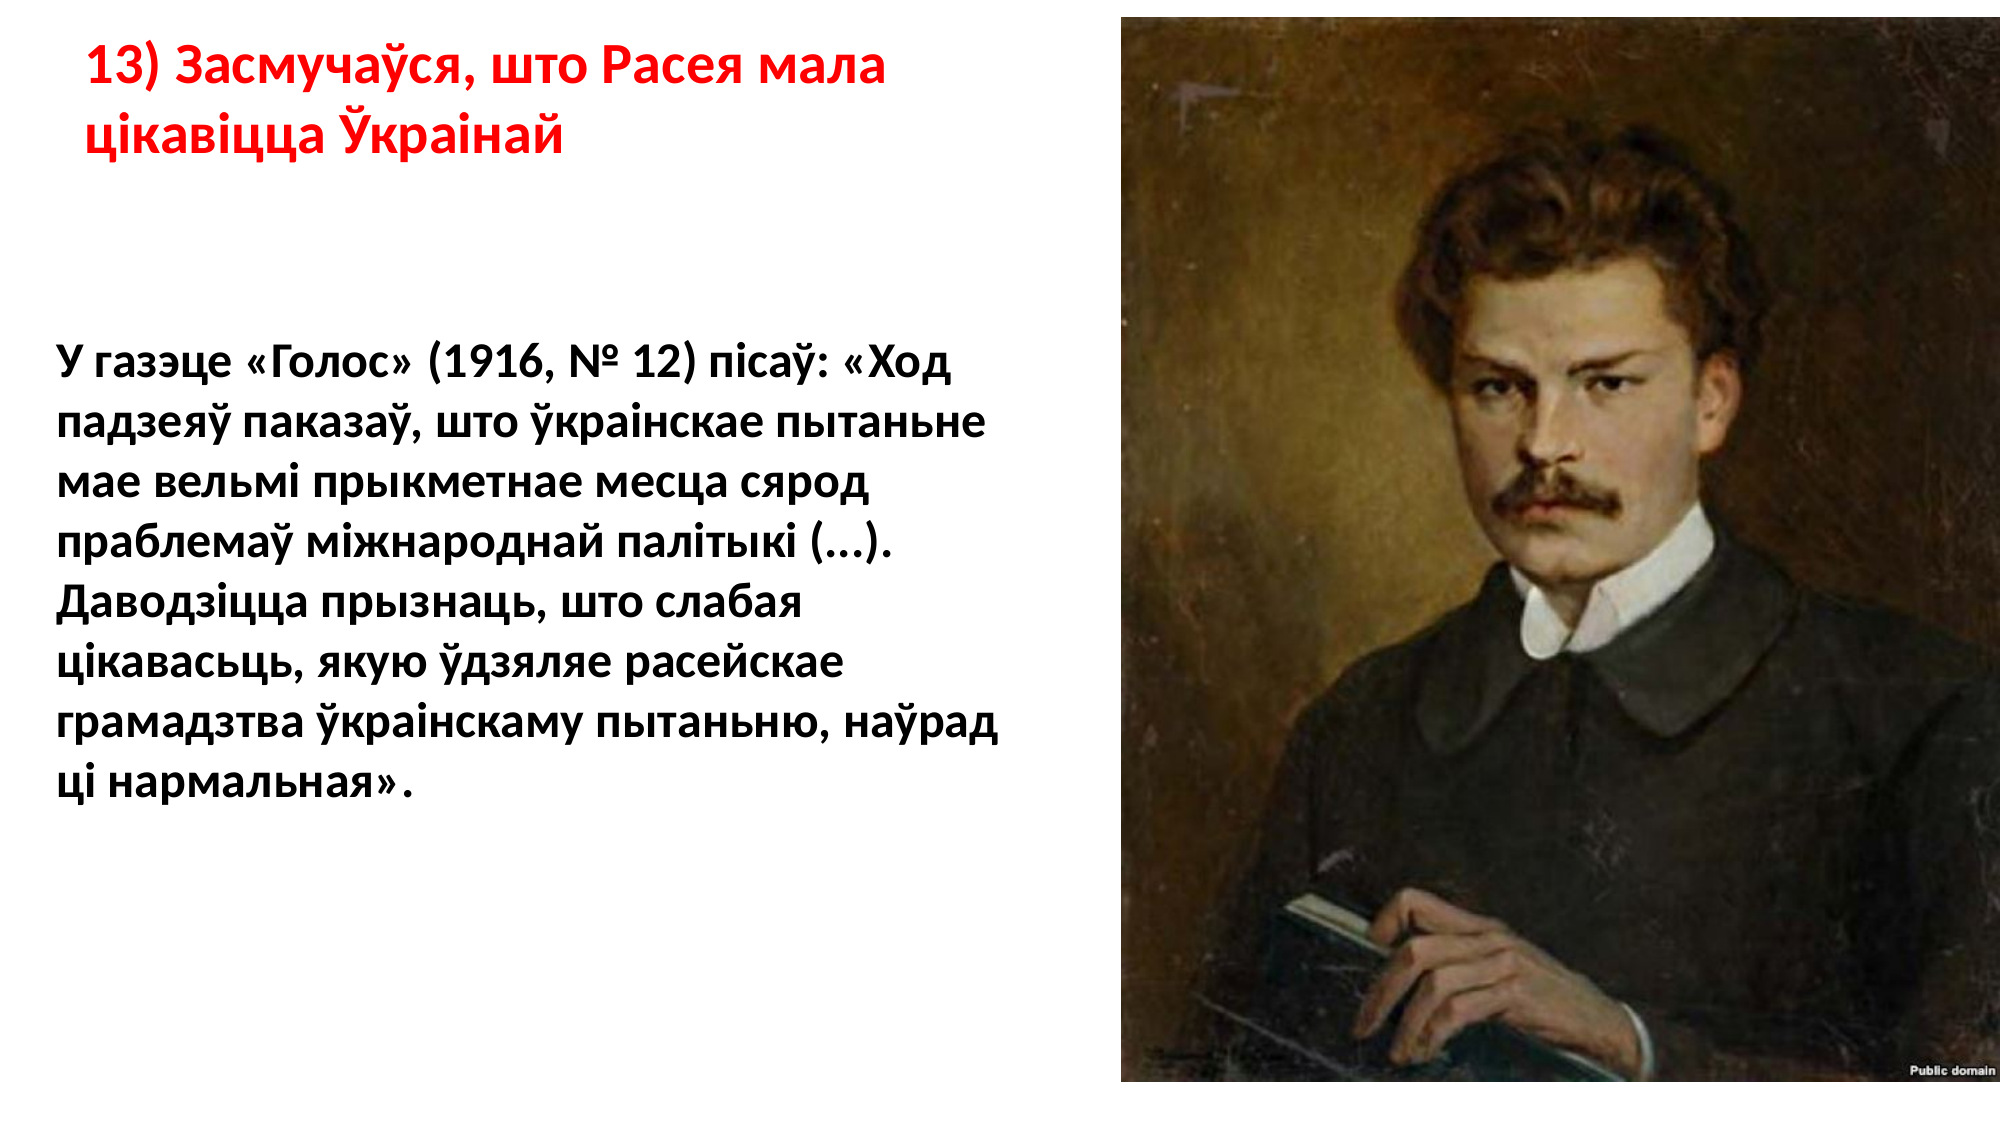

13) Засмучаўся, што Расея мала
цікавіцца Ўкраінай
У газэце «Голос» (1916, № 12) пісаў: «Ход падзеяў паказаў, што ўкраінскае пытаньне мае вельмі прыкметнае месца сярод праблемаў міжнароднай палітыкі (...). Даводзіцца прызнаць, што слабая цікавасьць, якую ўдзяляе расейскае грамадзтва ўкраінскаму пытаньню, наўрад ці нармальная».